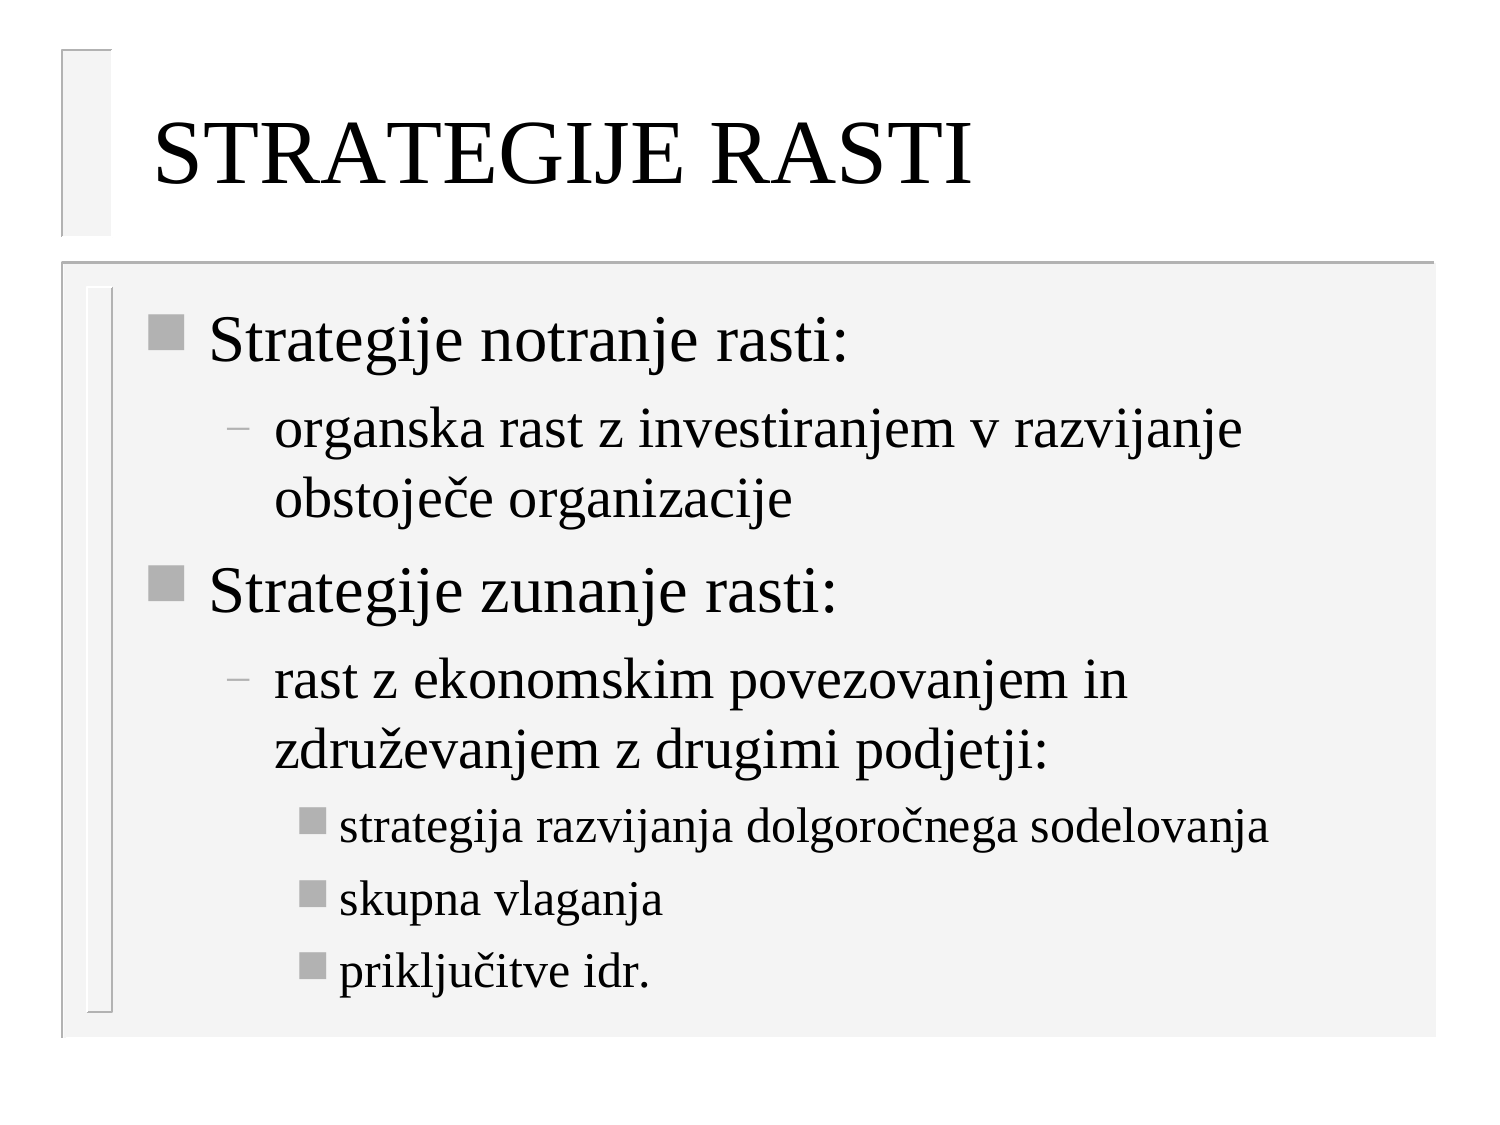

# STRATEGIJE RASTI
Strategije notranje rasti:
organska rast z investiranjem v razvijanje obstoječe organizacije
Strategije zunanje rasti:
rast z ekonomskim povezovanjem in združevanjem z drugimi podjetji:
strategija razvijanja dolgoročnega sodelovanja
skupna vlaganja
priključitve idr.